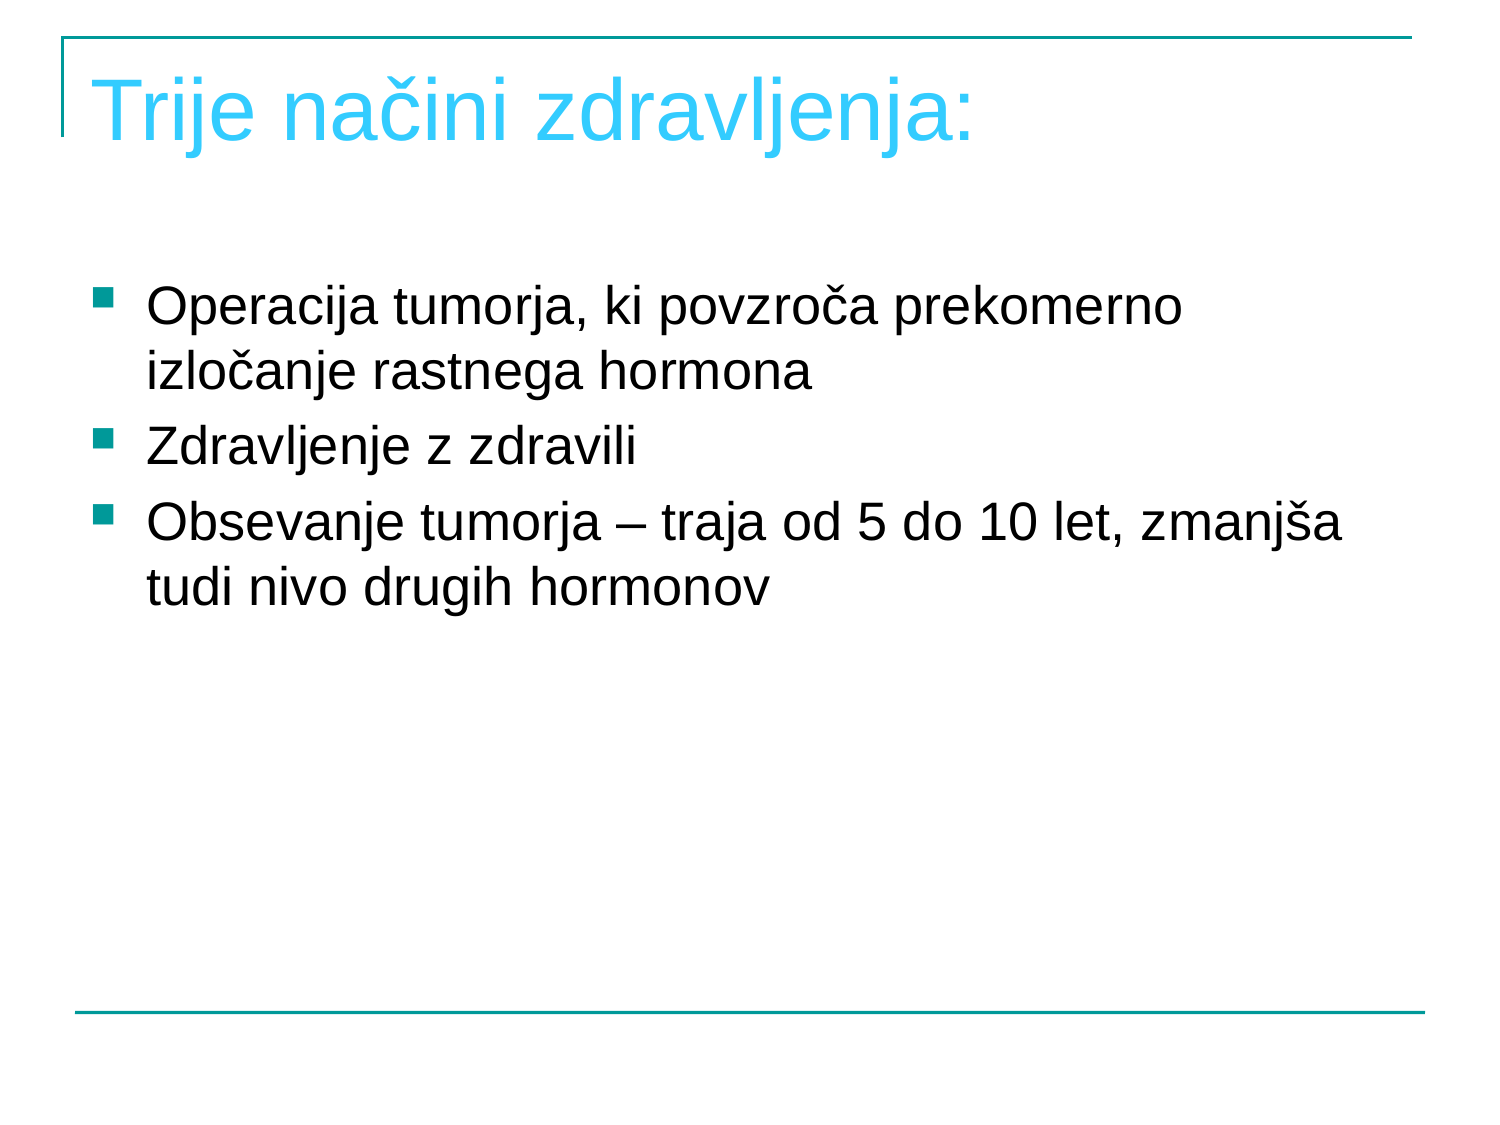

# Trije načini zdravljenja:
Operacija tumorja, ki povzroča prekomerno izločanje rastnega hormona
Zdravljenje z zdravili
Obsevanje tumorja – traja od 5 do 10 let, zmanjša tudi nivo drugih hormonov